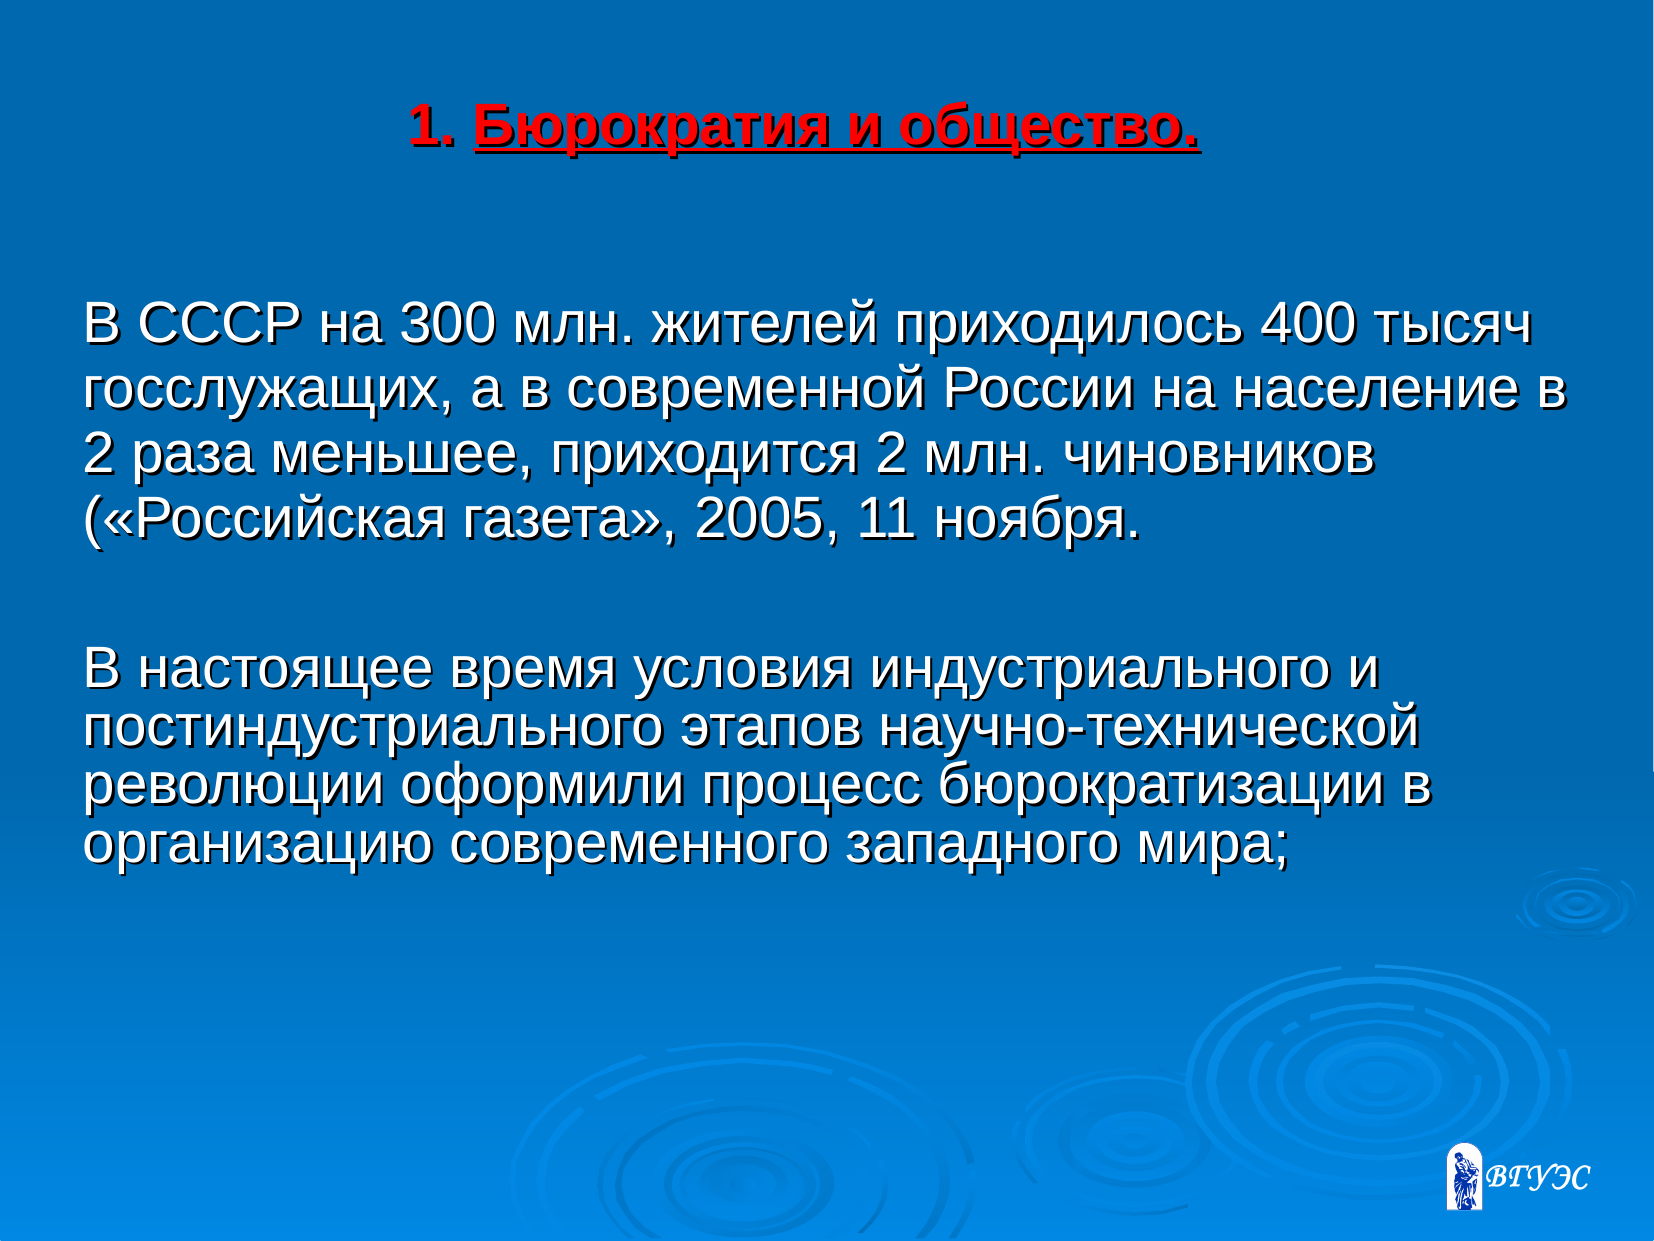

# 1. Бюрократия и общество.
В СССР на 300 млн. жителей приходилось 400 тысяч госслужащих, а в современной России на население в 2 раза меньшее, приходится 2 млн. чиновников («Российская газета», 2005, 11 ноября.
В настоящее время условия индустриального и постиндустриального этапов научно-технической революции оформили процесс бюрократизации в организацию современного западного мира;